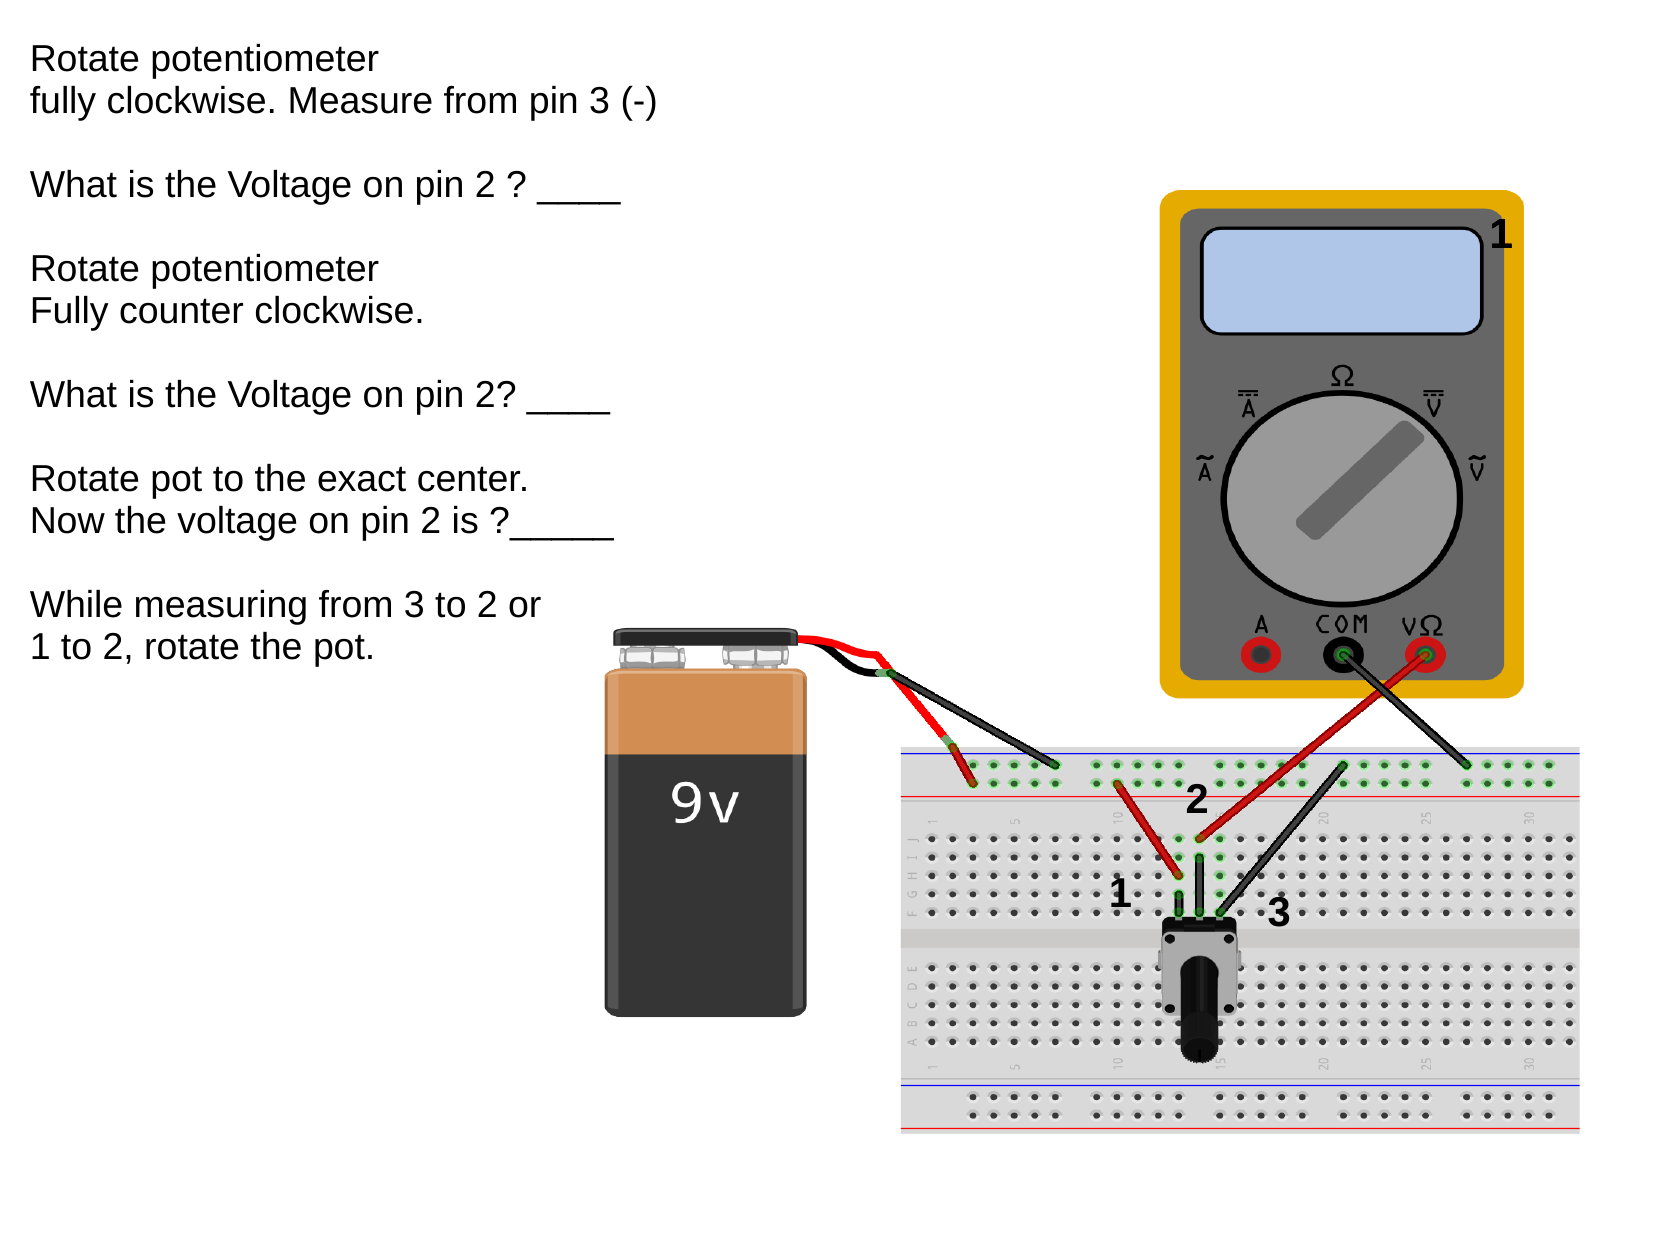

Rotate potentiometer
fully clockwise. Measure from pin 3 (-)
What is the Voltage on pin 2 ? ____
Rotate potentiometer
Fully counter clockwise.
What is the Voltage on pin 2? ____
Rotate pot to the exact center.
Now the voltage on pin 2 is ?_____
While measuring from 3 to 2 or
1 to 2, rotate the pot.
1
1
1
2
1
3